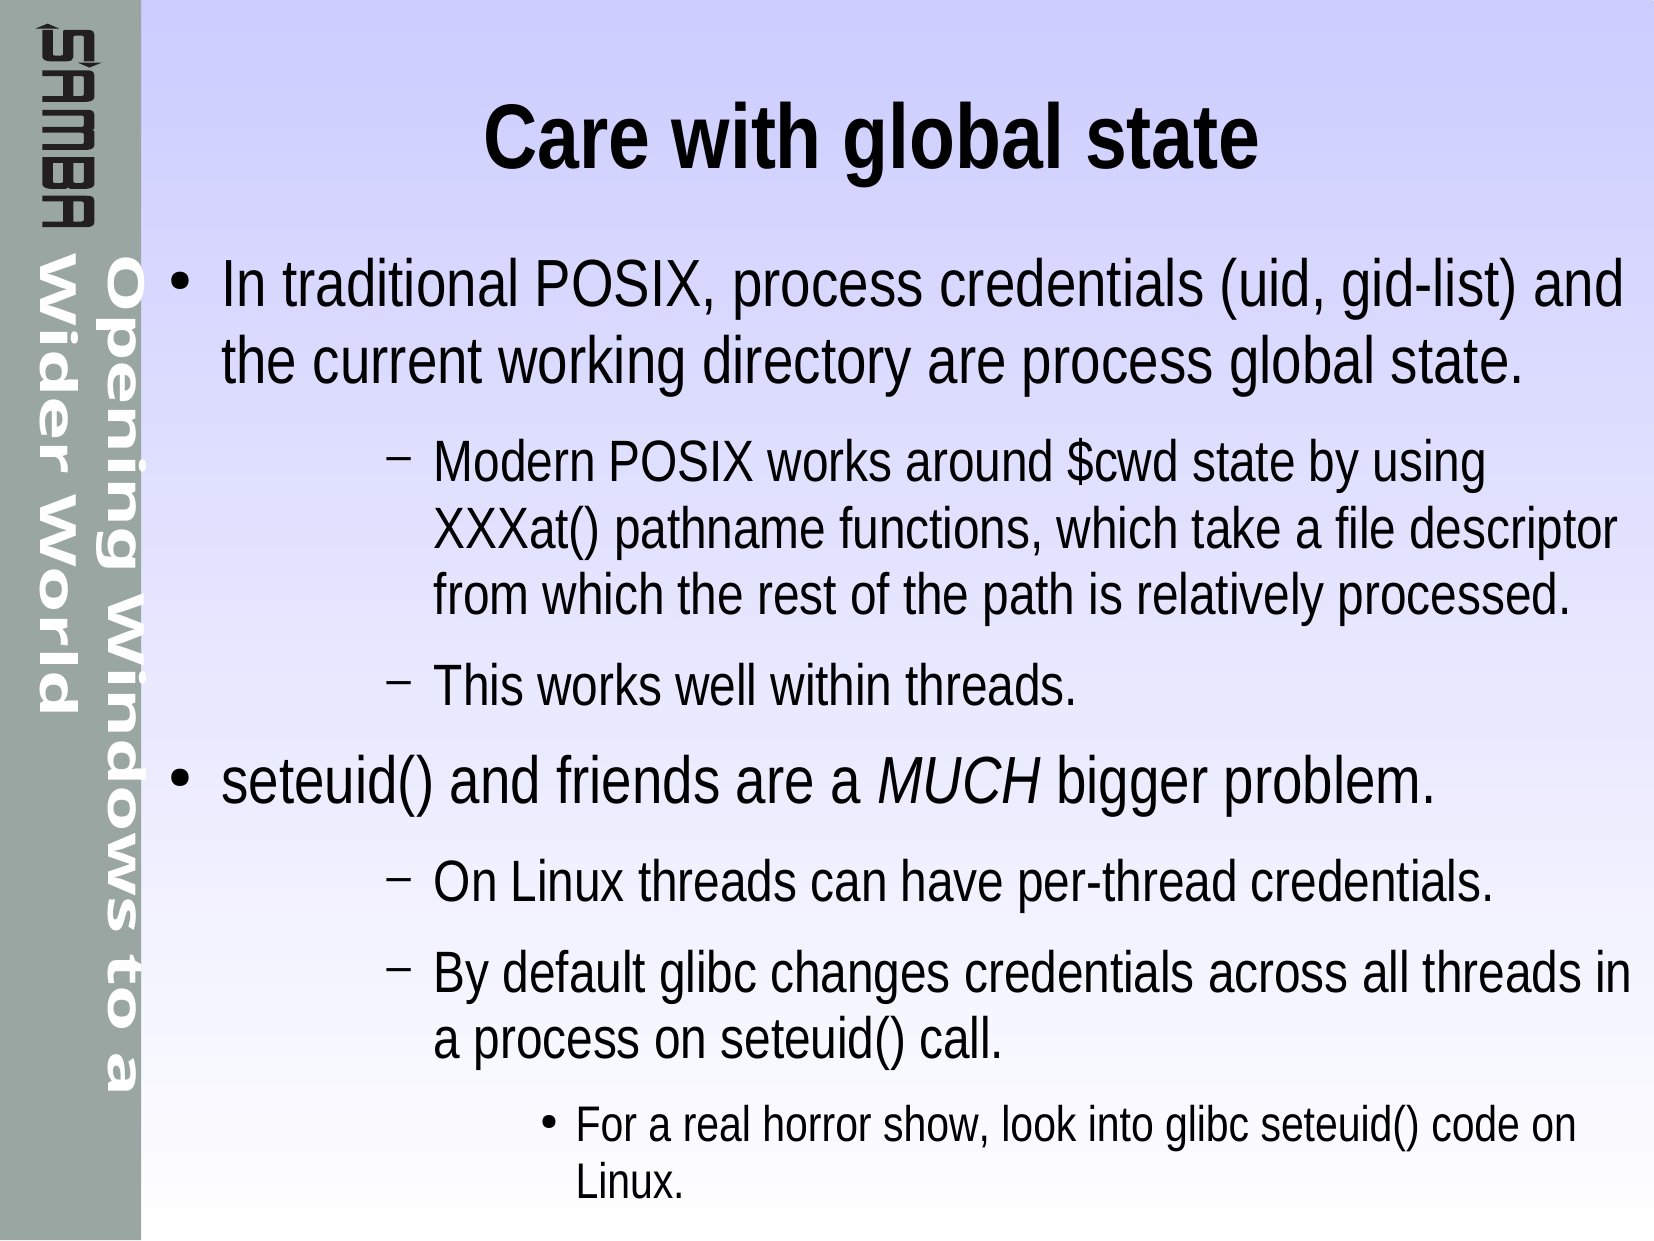

# Care with global state
In traditional POSIX, process credentials (uid, gid-list) and the current working directory are process global state.
Modern POSIX works around $cwd state by using XXXat() pathname functions, which take a file descriptor from which the rest of the path is relatively processed.
This works well within threads.
seteuid() and friends are a MUCH bigger problem.
On Linux threads can have per-thread credentials.
By default glibc changes credentials across all threads in a process on seteuid() call.
For a real horror show, look into glibc seteuid() code on Linux.